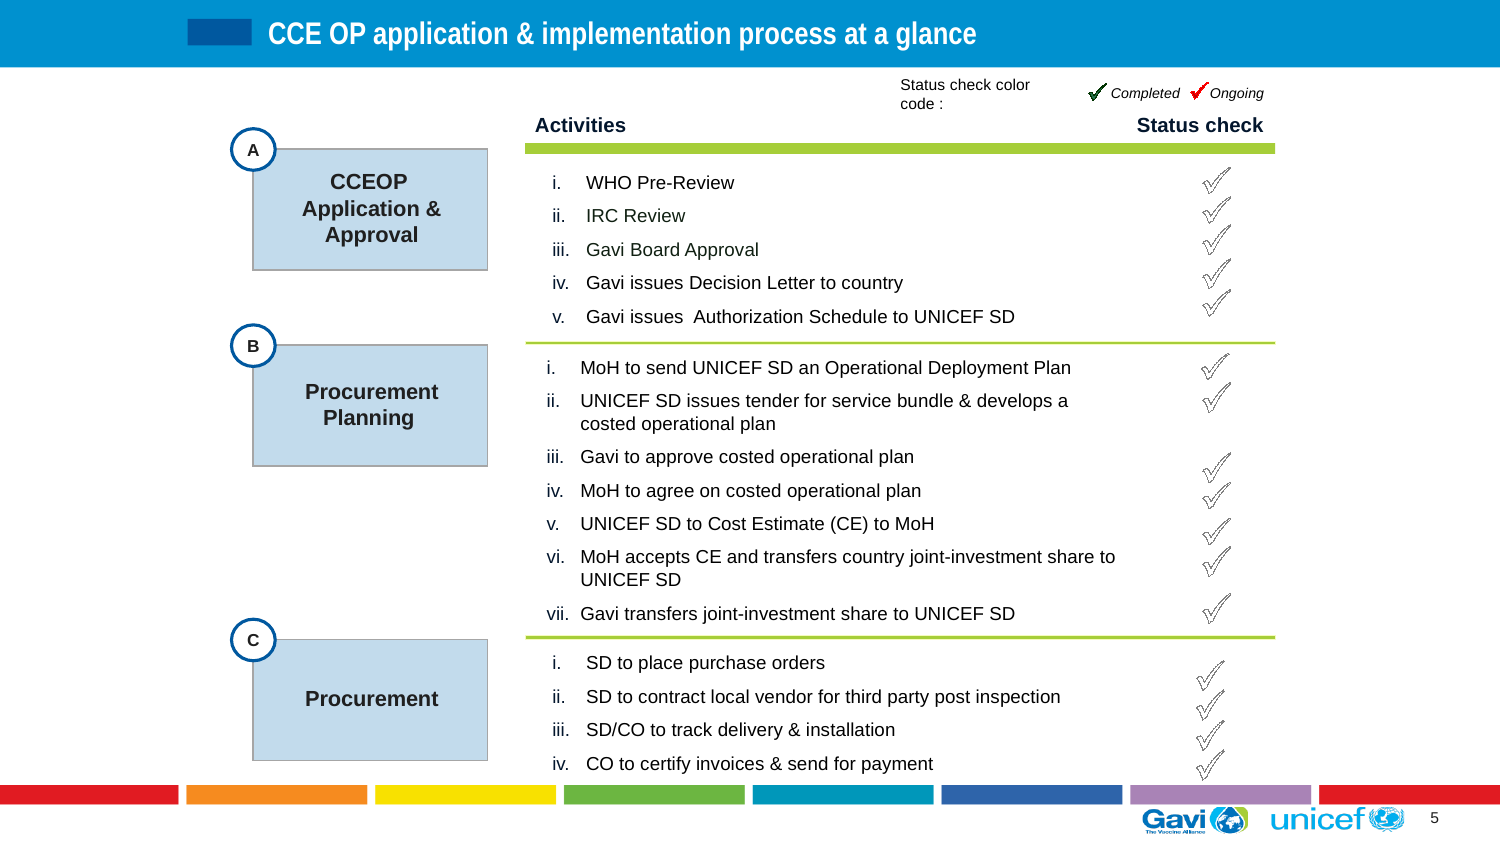

CCE OP application & implementation process at a glance
Status check color code :
Ongoing
Completed
Activities
Status check
A
CCEOP
Application & Approval
WHO Pre-Review
IRC Review
Gavi Board Approval
Gavi issues Decision Letter to country
Gavi issues Authorization Schedule to UNICEF SD
B
Procurement Planning
MoH to send UNICEF SD an Operational Deployment Plan
UNICEF SD issues tender for service bundle & develops a costed operational plan
Gavi to approve costed operational plan
MoH to agree on costed operational plan
UNICEF SD to Cost Estimate (CE) to MoH
MoH accepts CE and transfers country joint-investment share to UNICEF SD
Gavi transfers joint-investment share to UNICEF SD
C
Procurement
SD to place purchase orders
SD to contract local vendor for third party post inspection
SD/CO to track delivery & installation
CO to certify invoices & send for payment